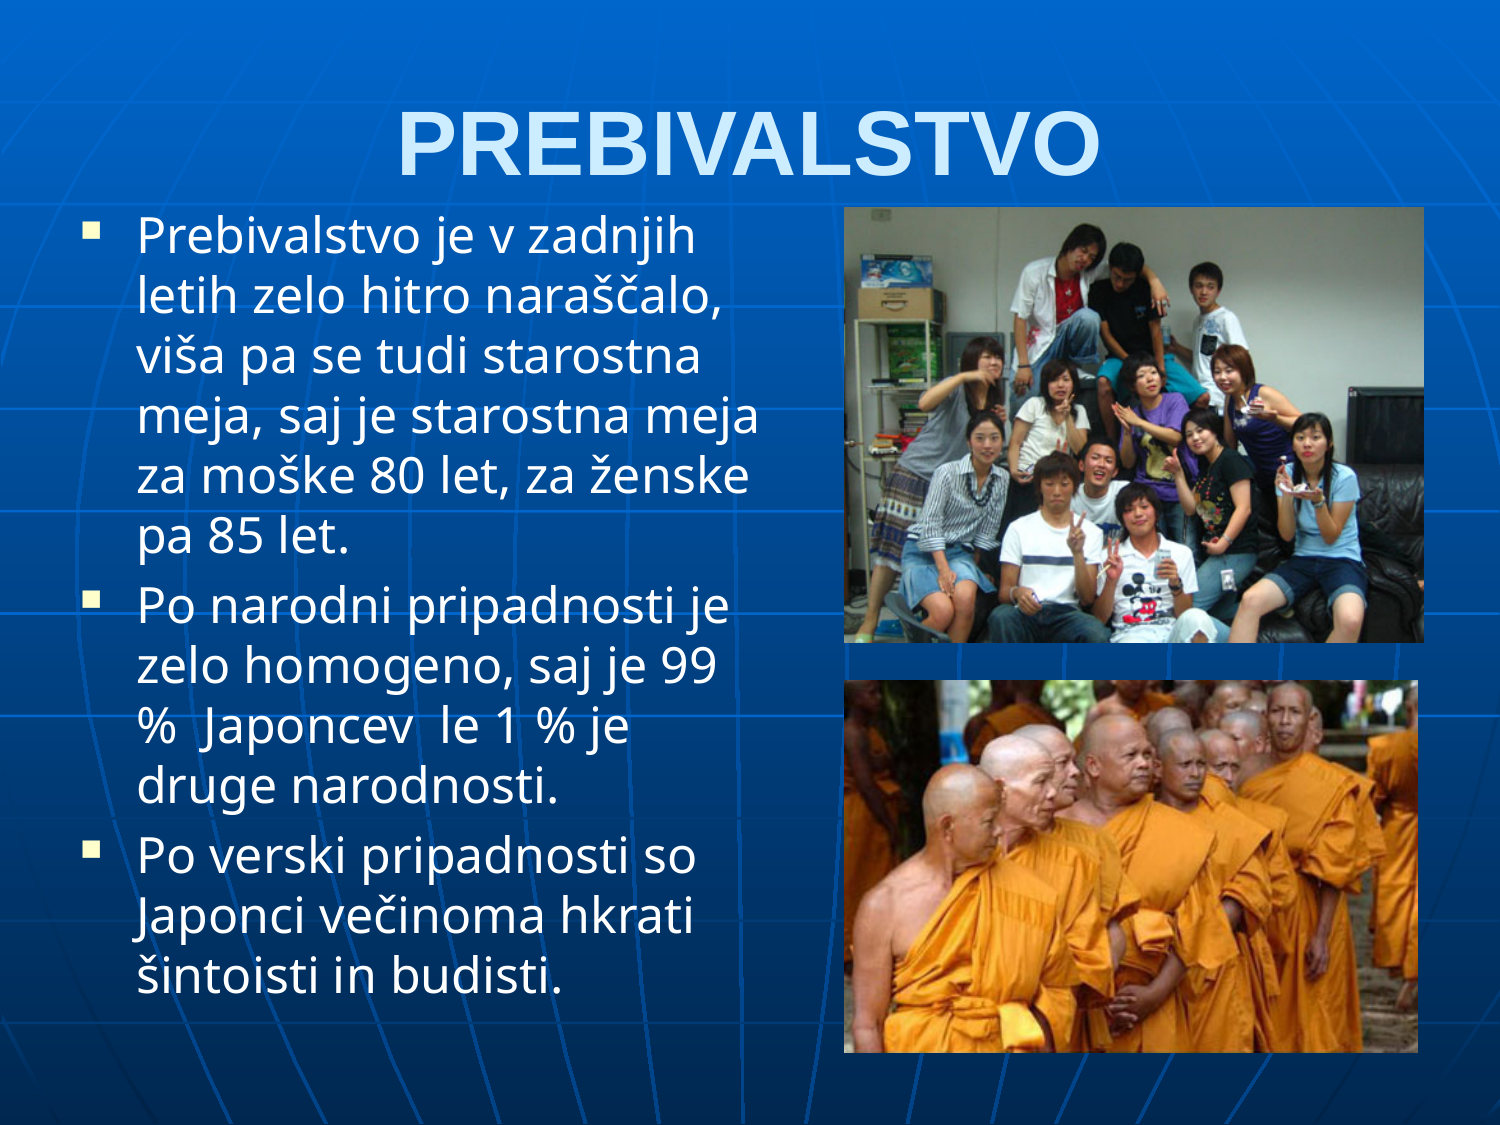

# PREBIVALSTVO
Prebivalstvo je v zadnjih letih zelo hitro naraščalo, viša pa se tudi starostna meja, saj je starostna meja za moške 80 let, za ženske pa 85 let.
Po narodni pripadnosti je zelo homogeno, saj je 99 % Japoncev le 1 % je druge narodnosti.
Po verski pripadnosti so Japonci večinoma hkrati šintoisti in budisti.